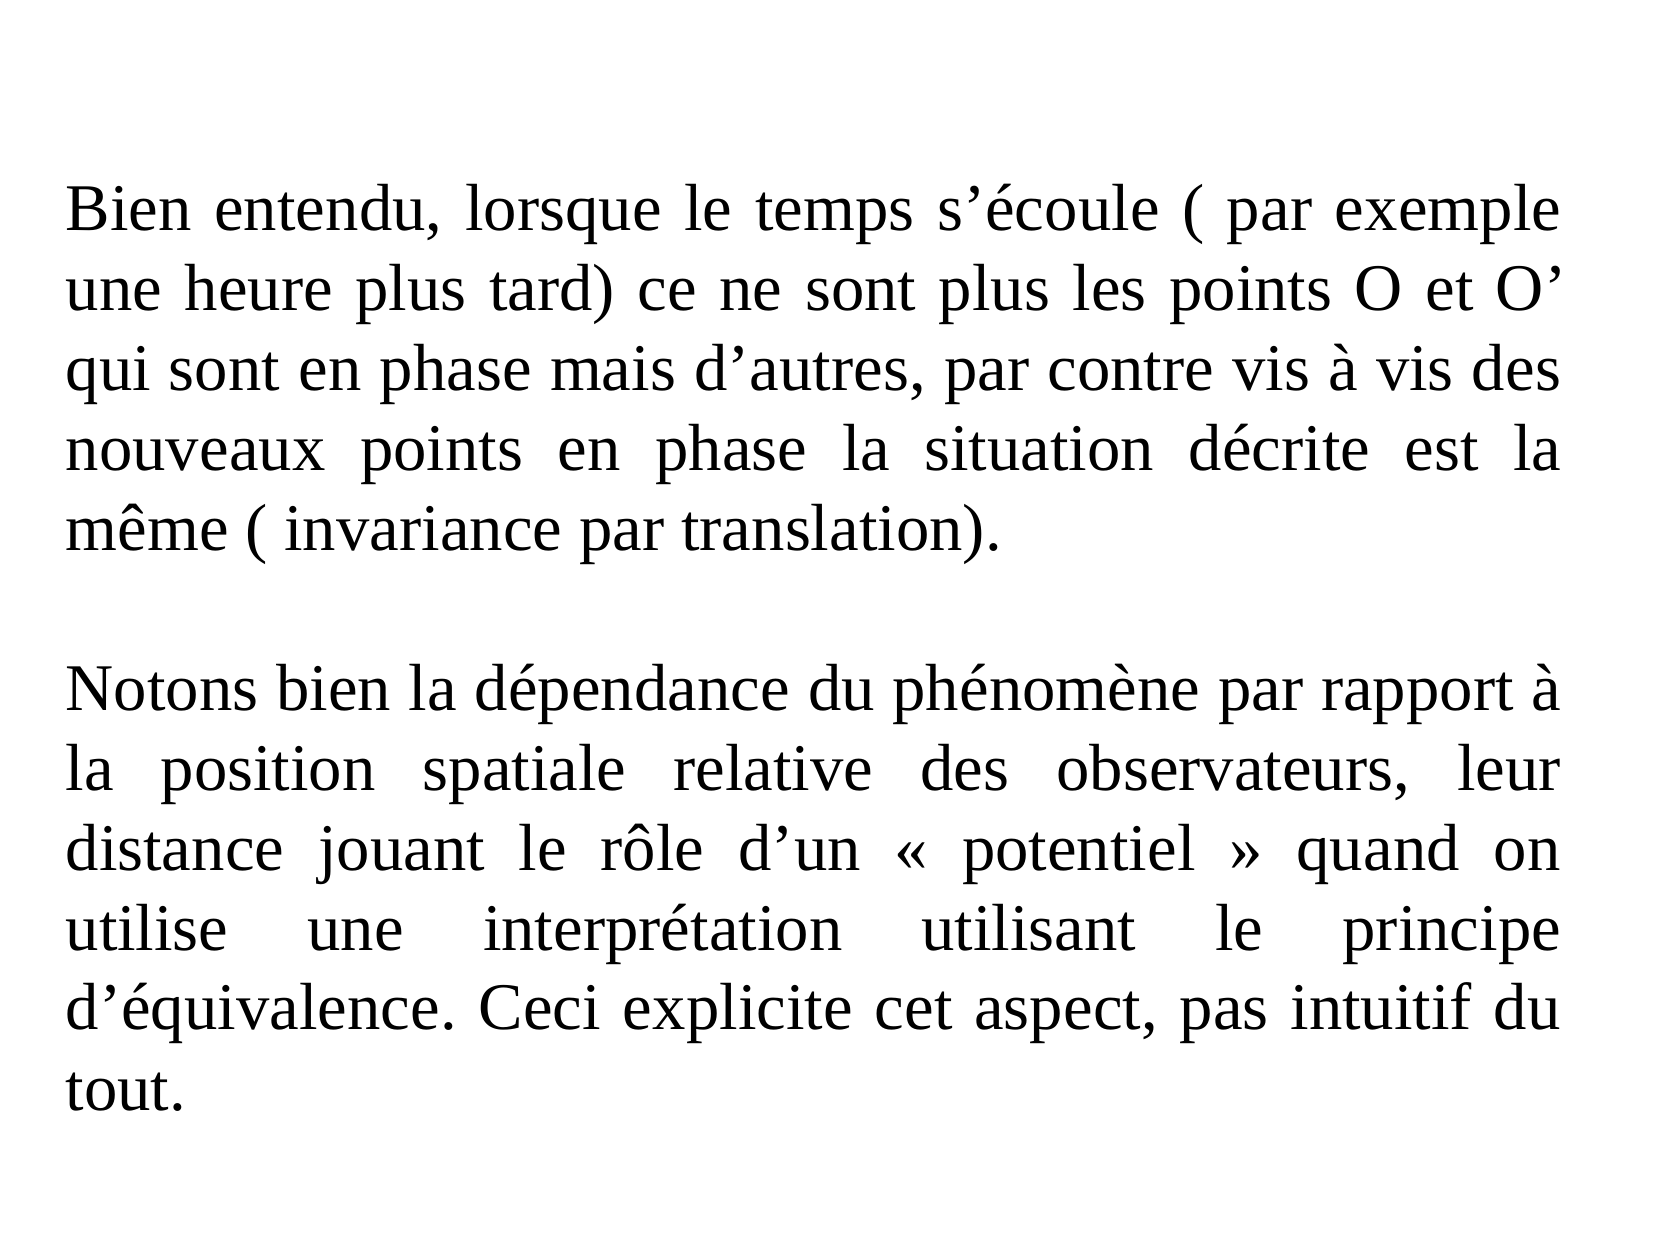

Bien entendu, lorsque le temps s’écoule ( par exemple une heure plus tard) ce ne sont plus les points O et O’ qui sont en phase mais d’autres, par contre vis à vis des nouveaux points en phase la situation décrite est la même ( invariance par translation).
Notons bien la dépendance du phénomène par rapport à la position spatiale relative des observateurs, leur distance jouant le rôle d’un « potentiel » quand on utilise une interprétation utilisant le principe d’équivalence. Ceci explicite cet aspect, pas intuitif du tout.